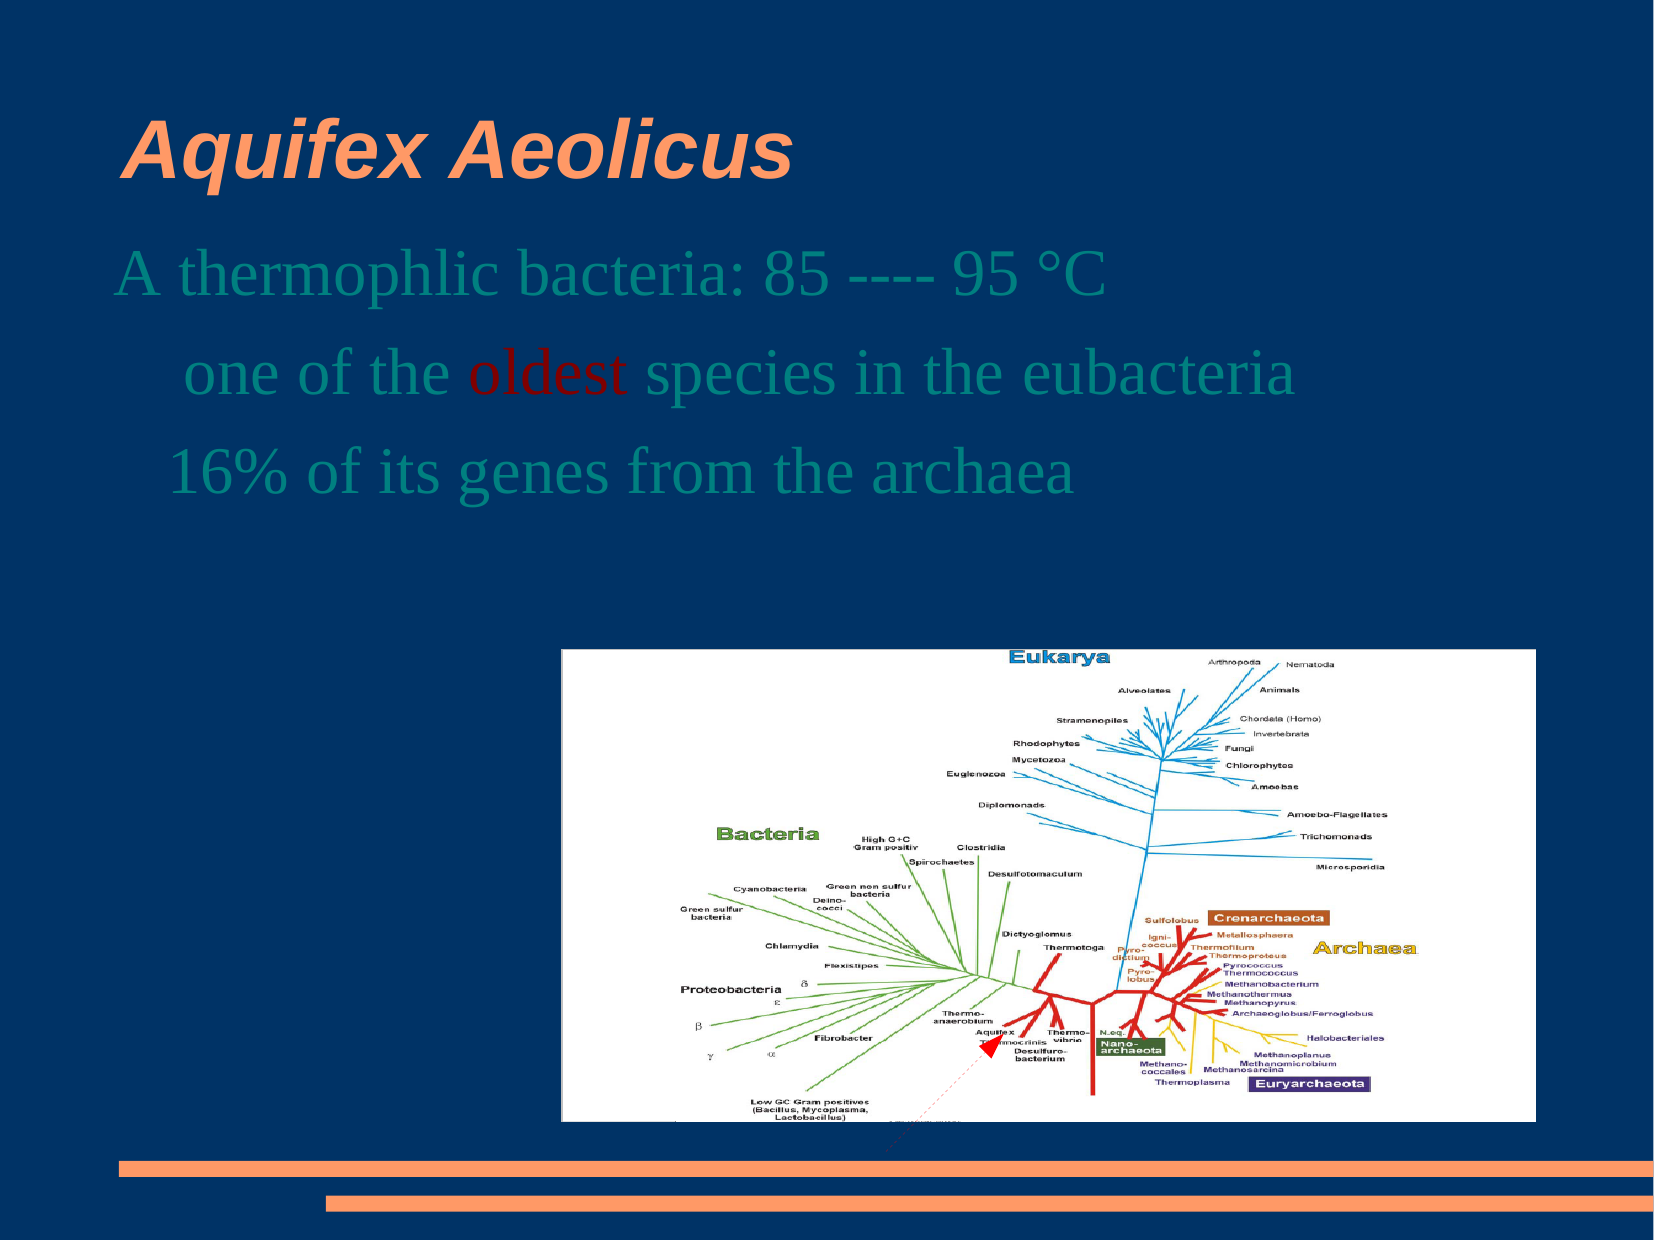

# Aquifex Aeolicus
 A thermophlic bacteria: 85 ---- 95 °C
 one of the oldest species in the eubacteria
16% of its genes from the archaea